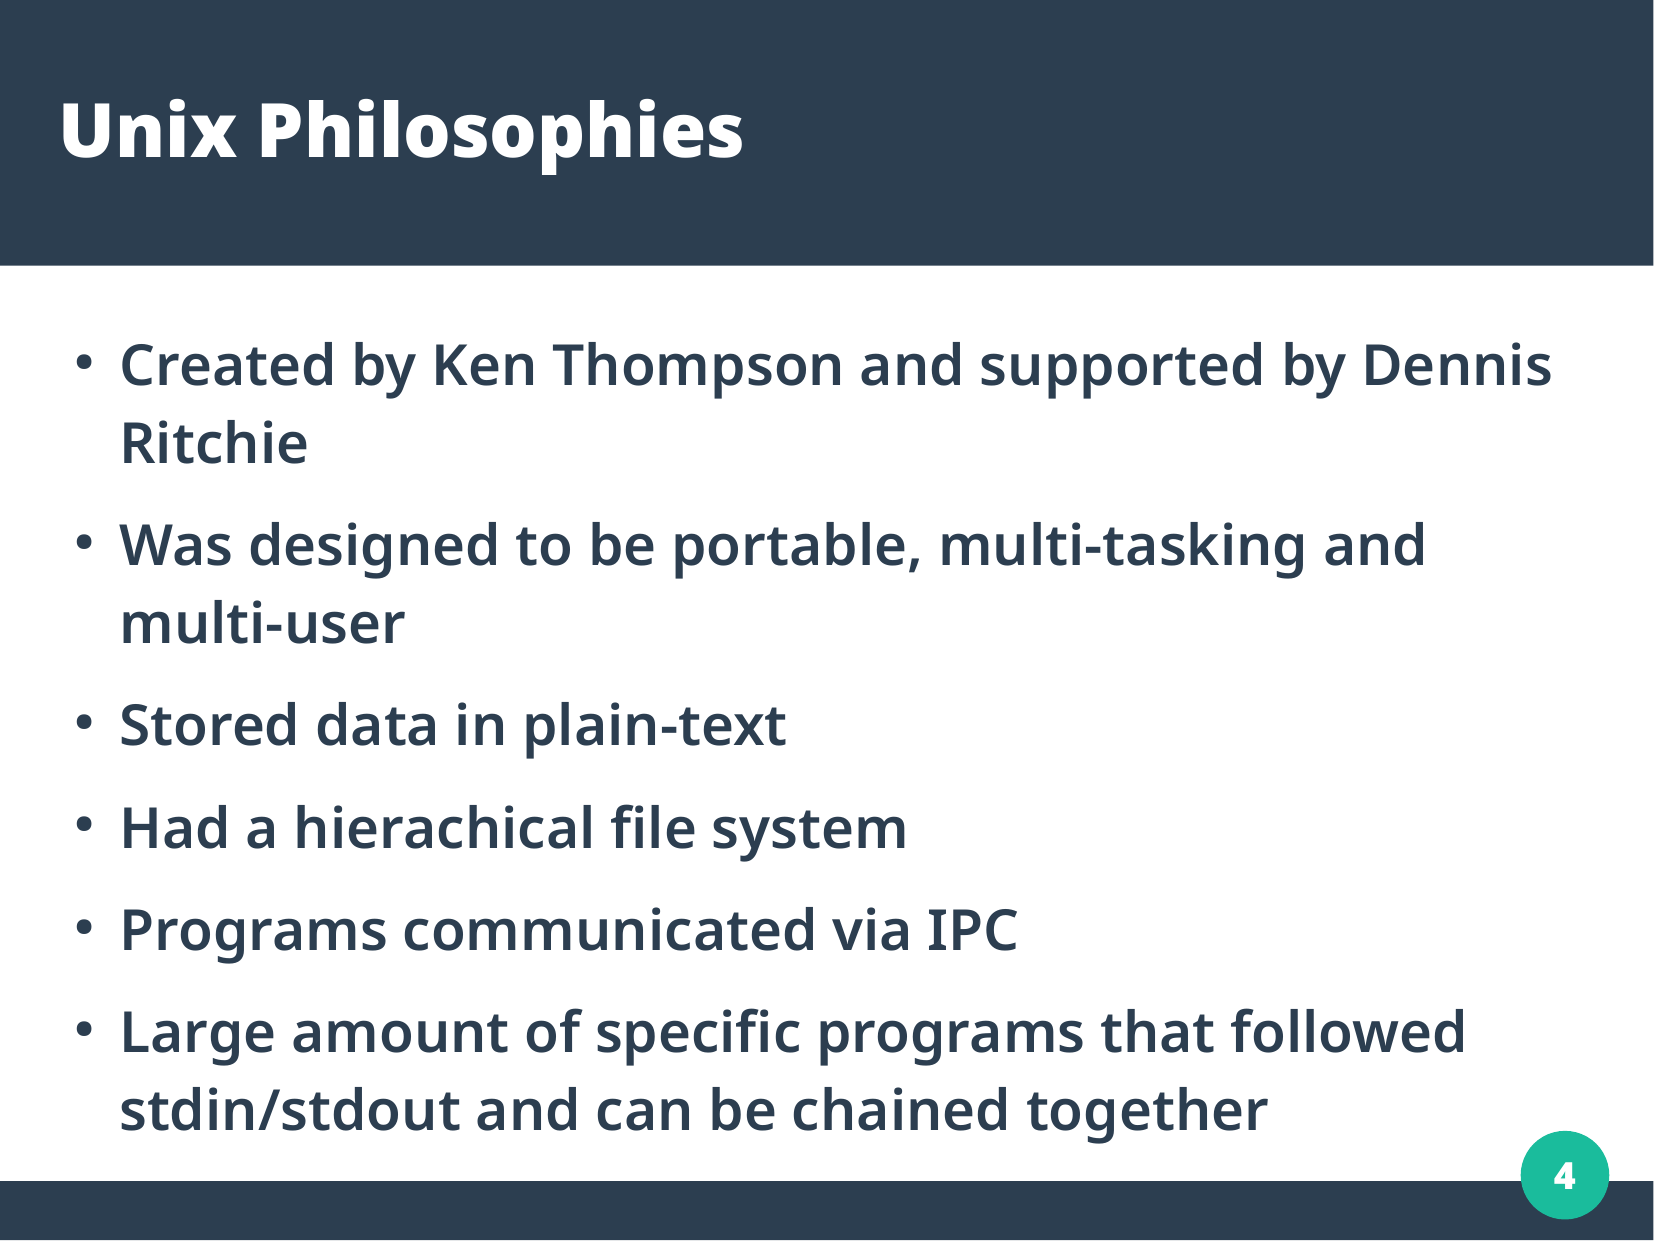

# Unix Philosophies
Created by Ken Thompson and supported by Dennis Ritchie
Was designed to be portable, multi-tasking and multi-user
Stored data in plain-text
Had a hierachical file system
Programs communicated via IPC
Large amount of specific programs that followed stdin/stdout and can be chained together
4